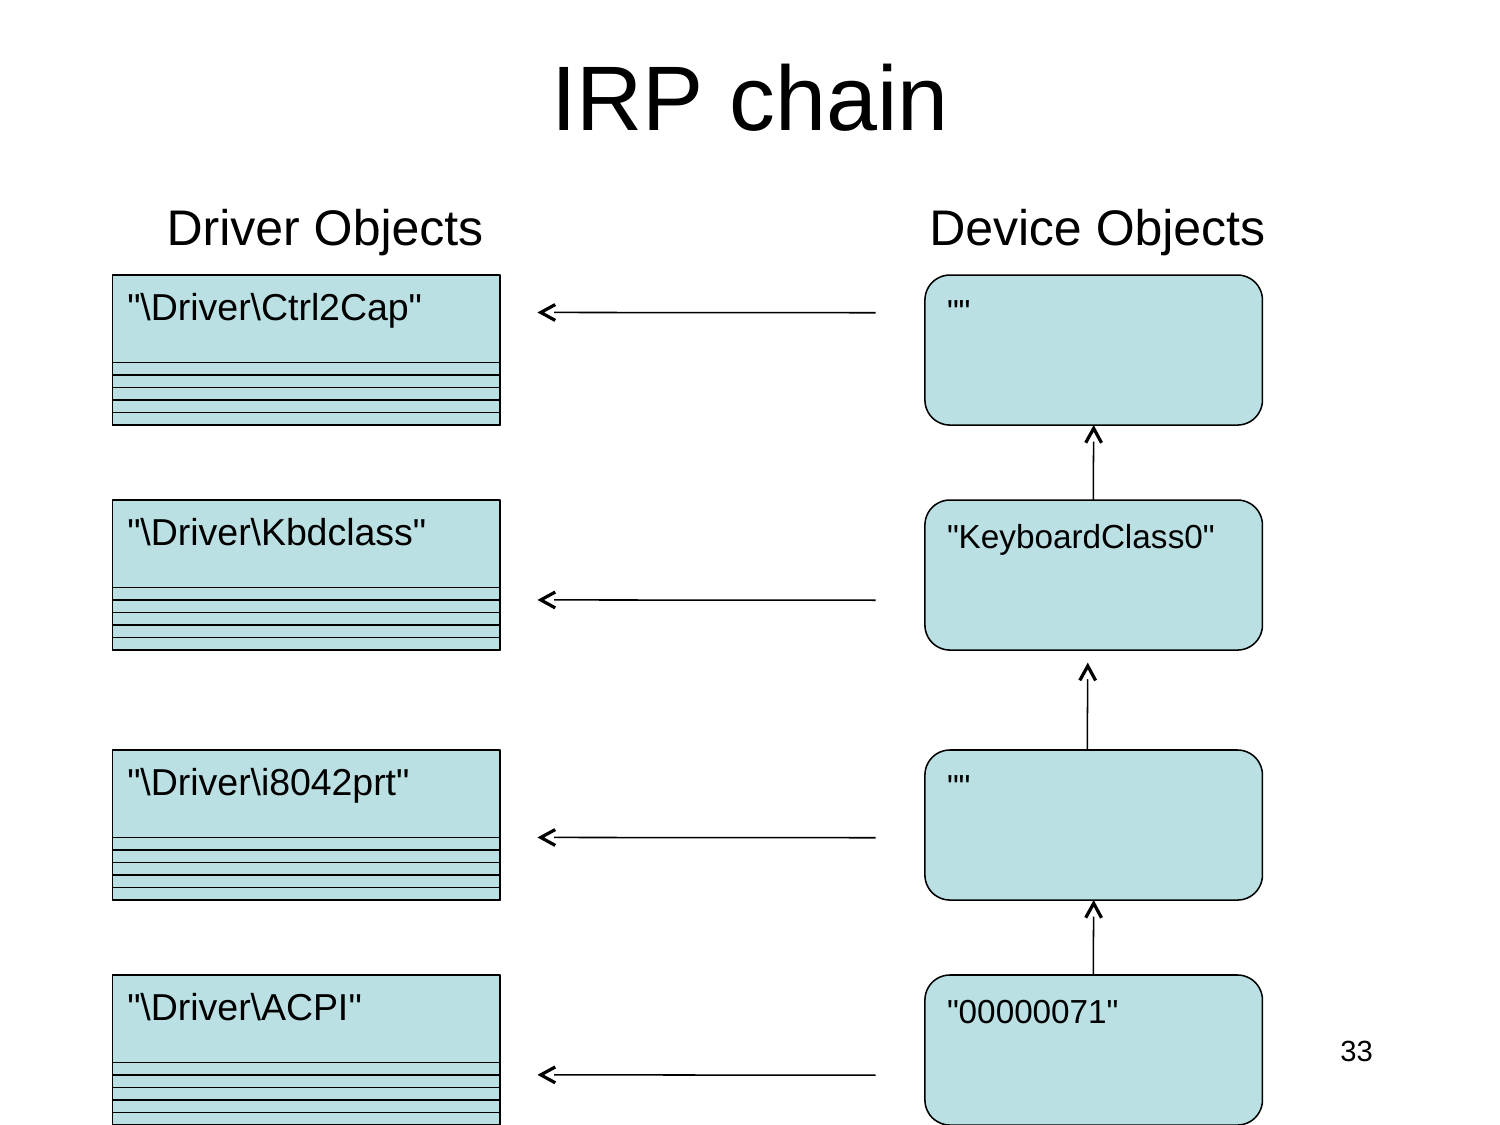

# IRP chain
Driver Objects
Device Objects
"\Driver\Ctrl2Cap"
""
"\Driver\Kbdclass"
"KeyboardClass0"
"\Driver\i8042prt"
""
"\Driver\ACPI"
"00000071"